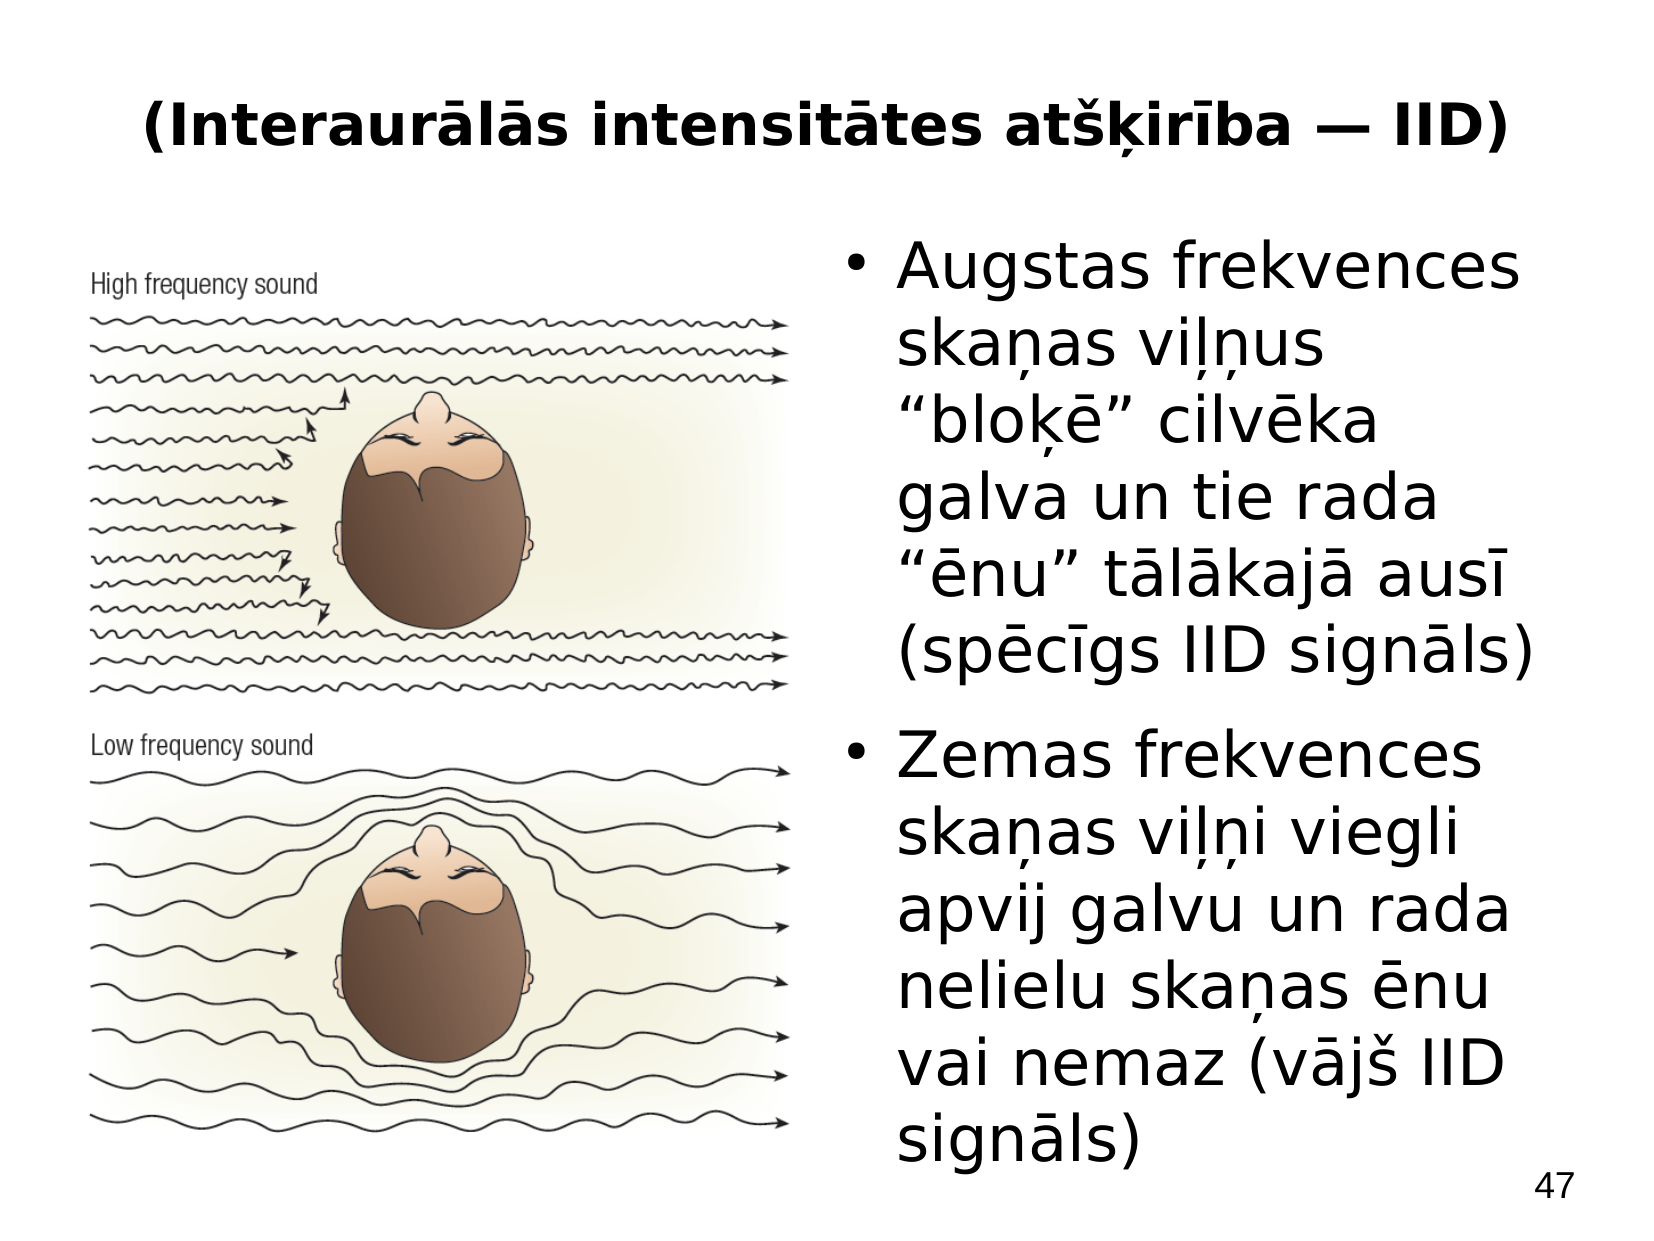

# (Interaurālās intensitātes atšķirība — IID)
Augstas frekvences skaņas viļņus “bloķē” cilvēka galva un tie rada “ēnu” tālākajā ausī (spēcīgs IID signāls)
Zemas frekvences skaņas viļņi viegli apvij galvu un rada nelielu skaņas ēnu vai nemaz (vājš IID signāls)